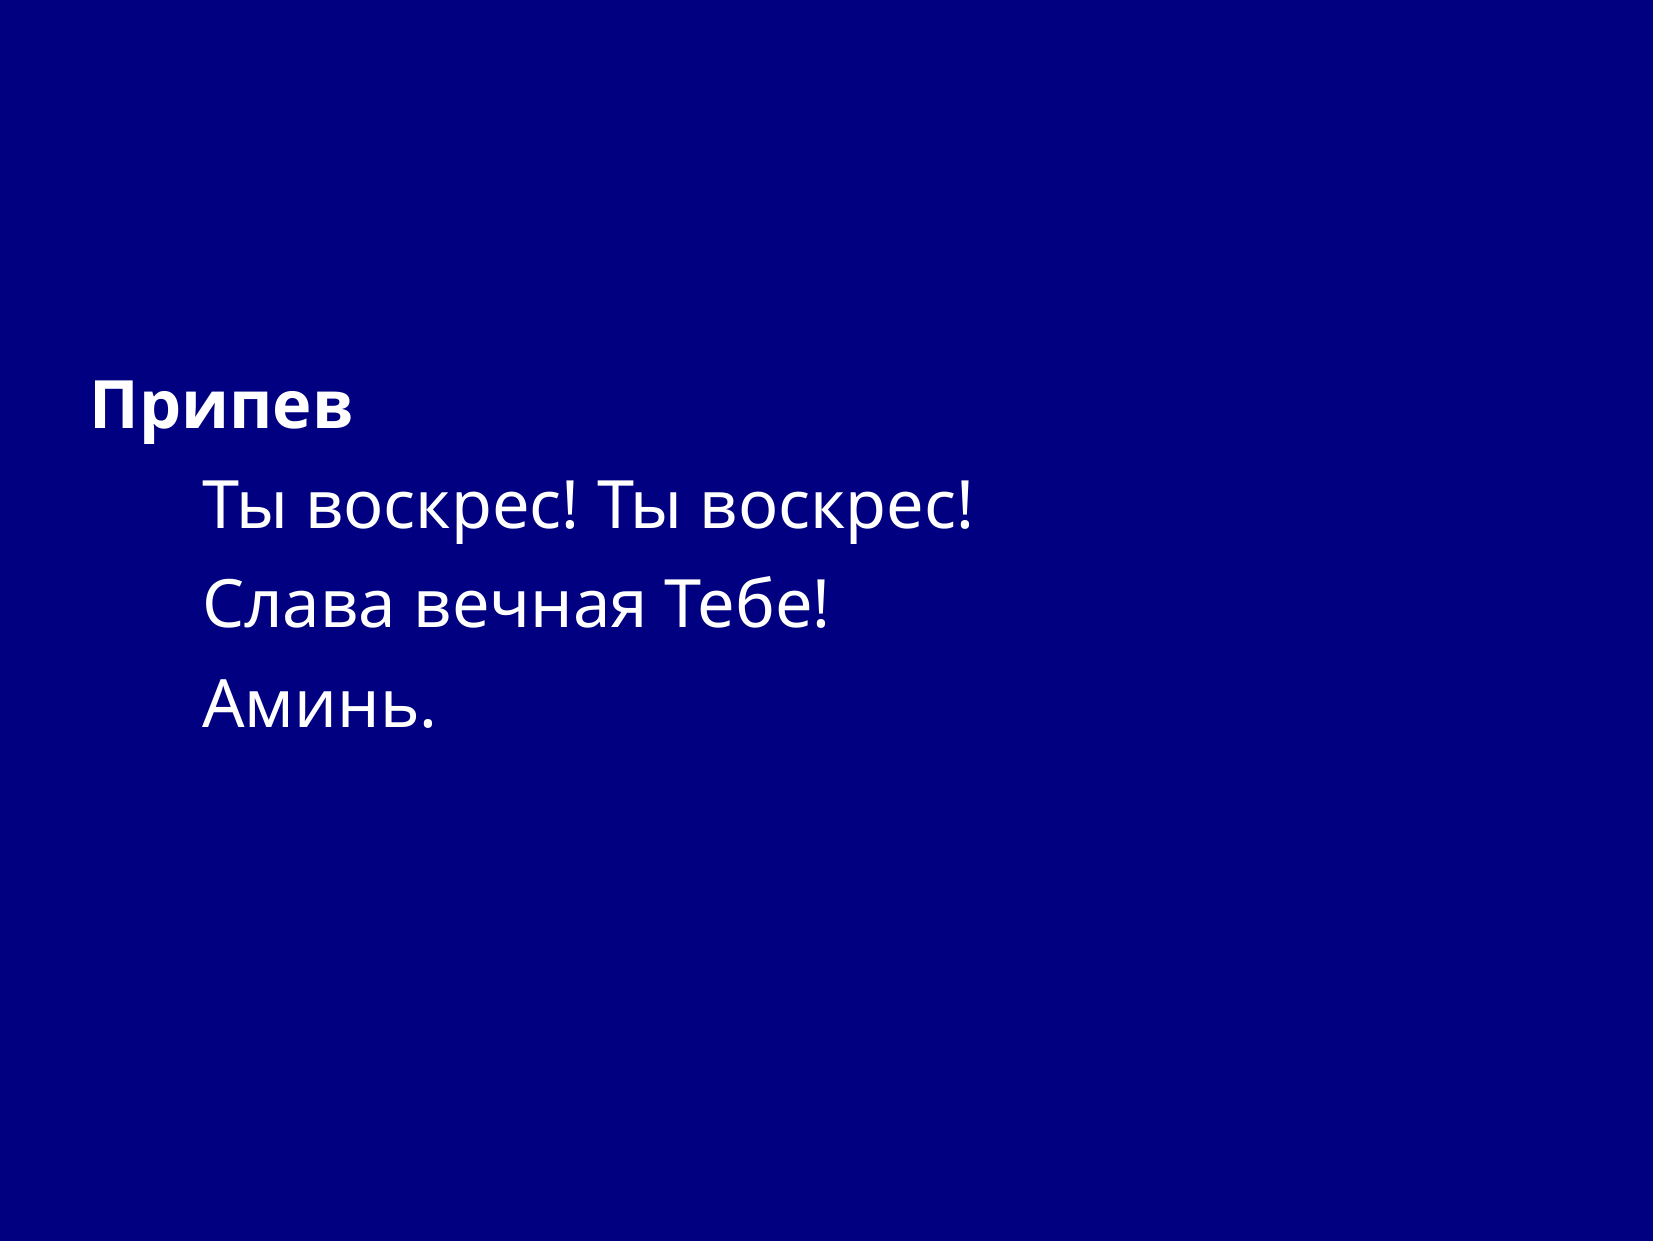

Припев
	Ты воскрес! Ты воскрес!
	Слава вечная Тебе!
	Аминь.